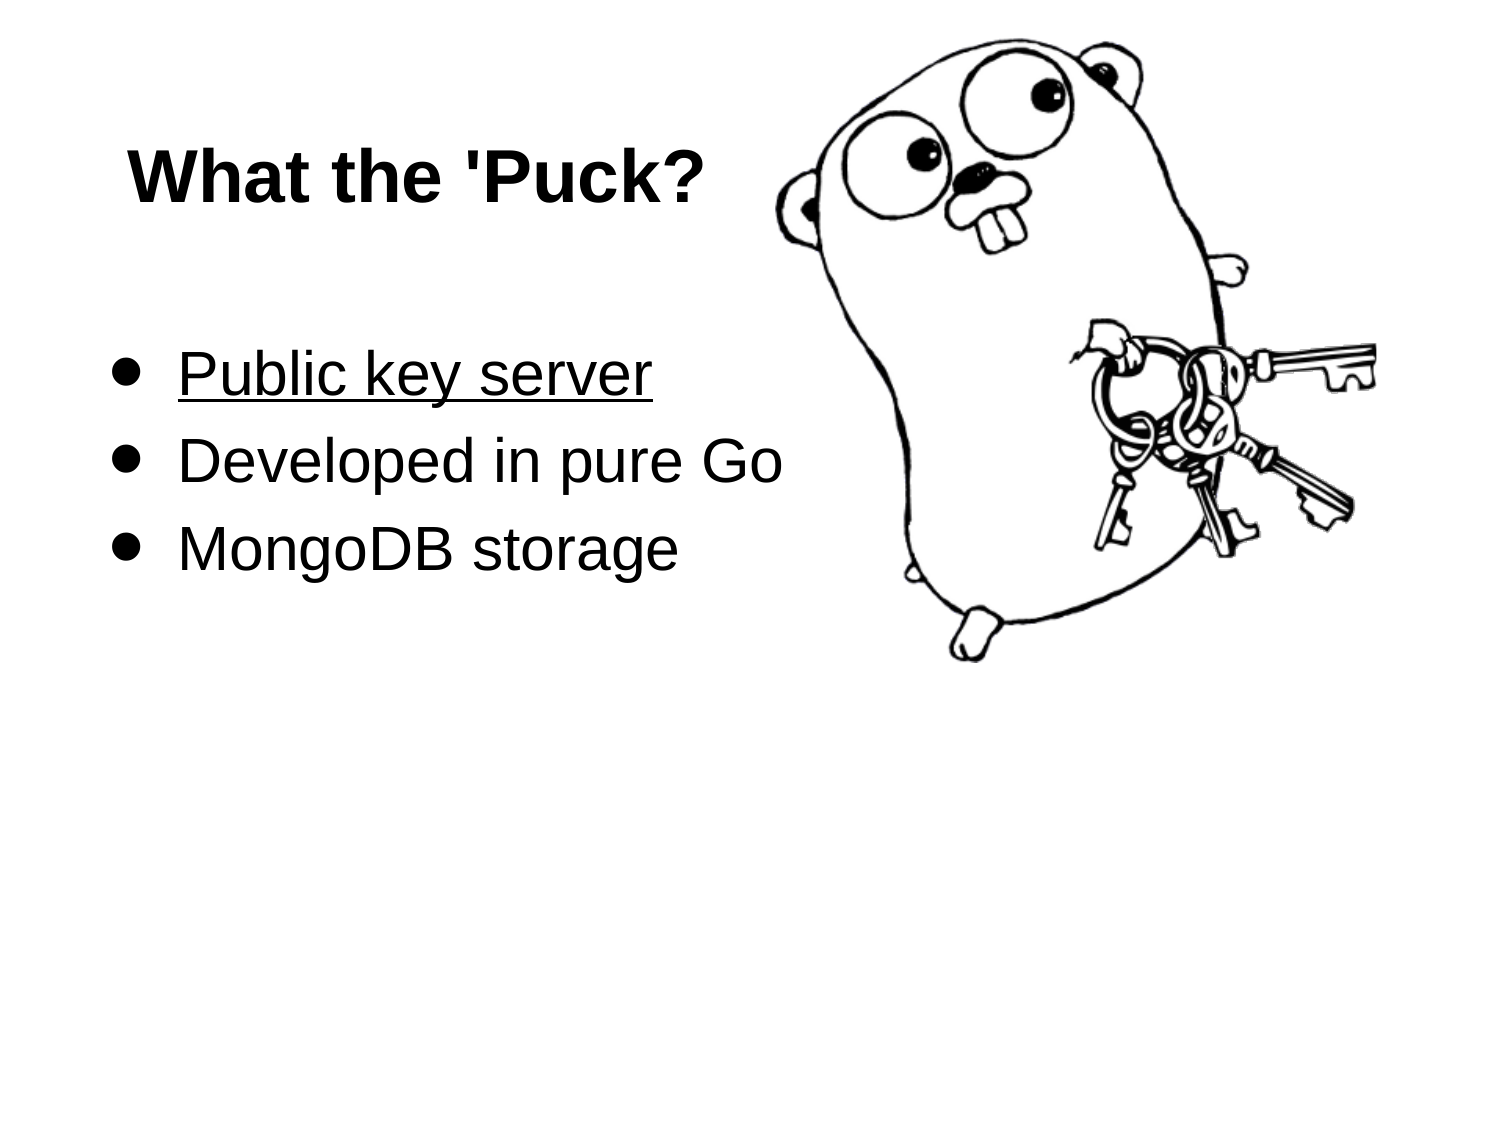

# What the 'Puck?
Public key server
Developed in pure Go
MongoDB storage